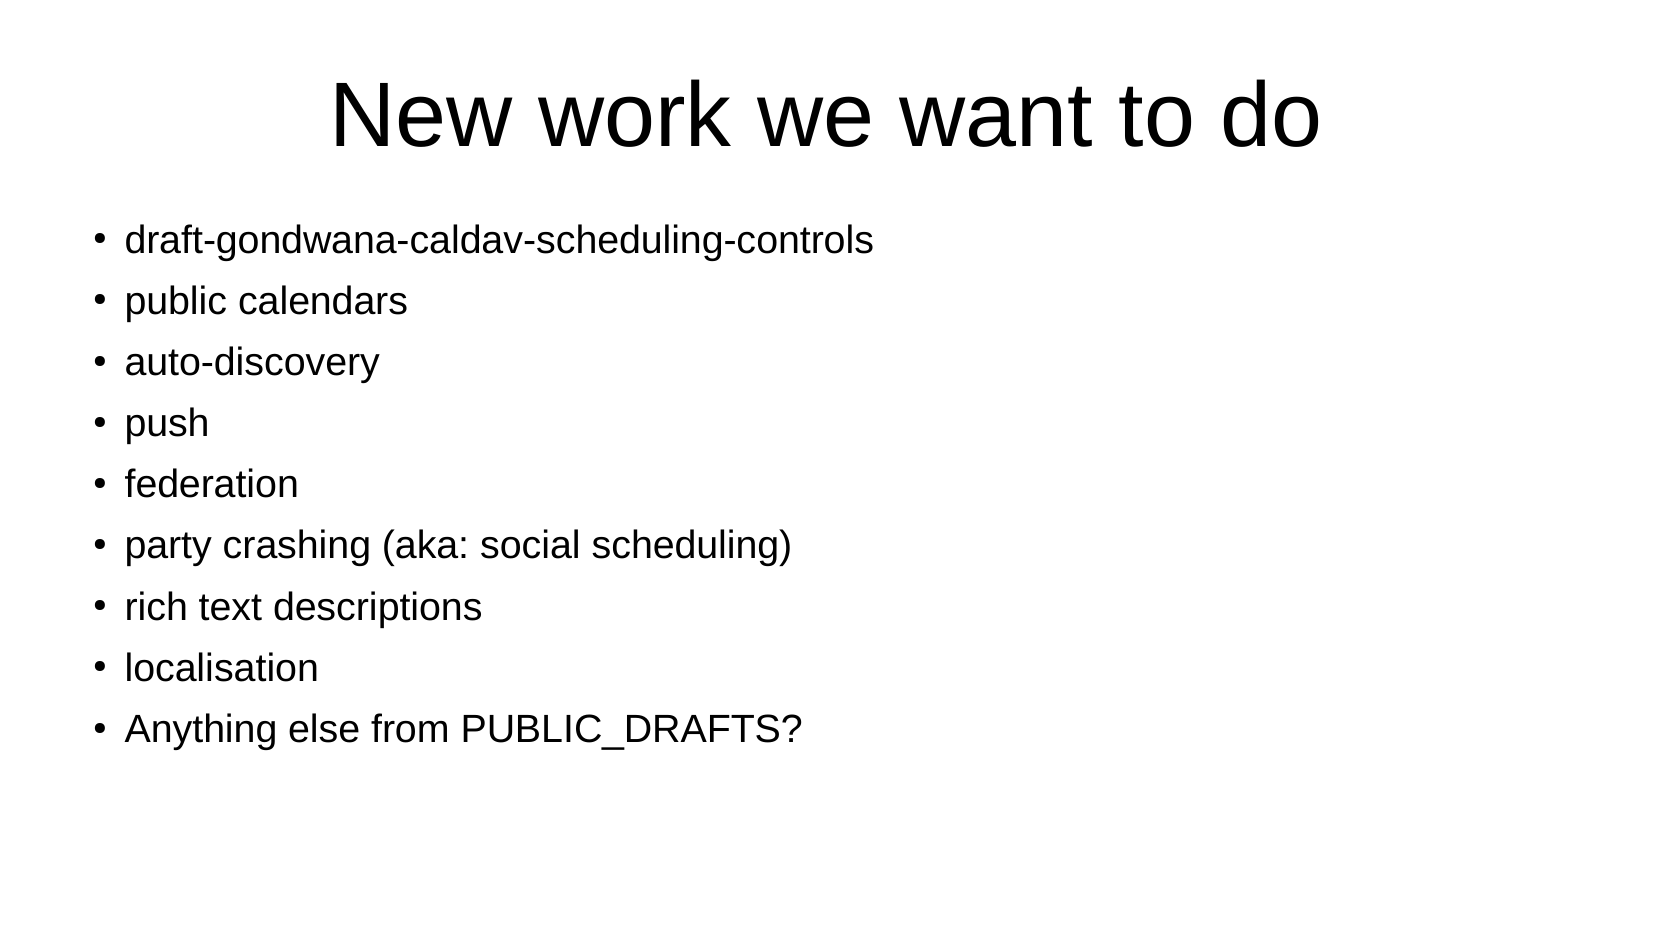

# New work we want to do
draft-gondwana-caldav-scheduling-controls
public calendars
auto-discovery
push
federation
party crashing (aka: social scheduling)
rich text descriptions
localisation
Anything else from PUBLIC_DRAFTS?